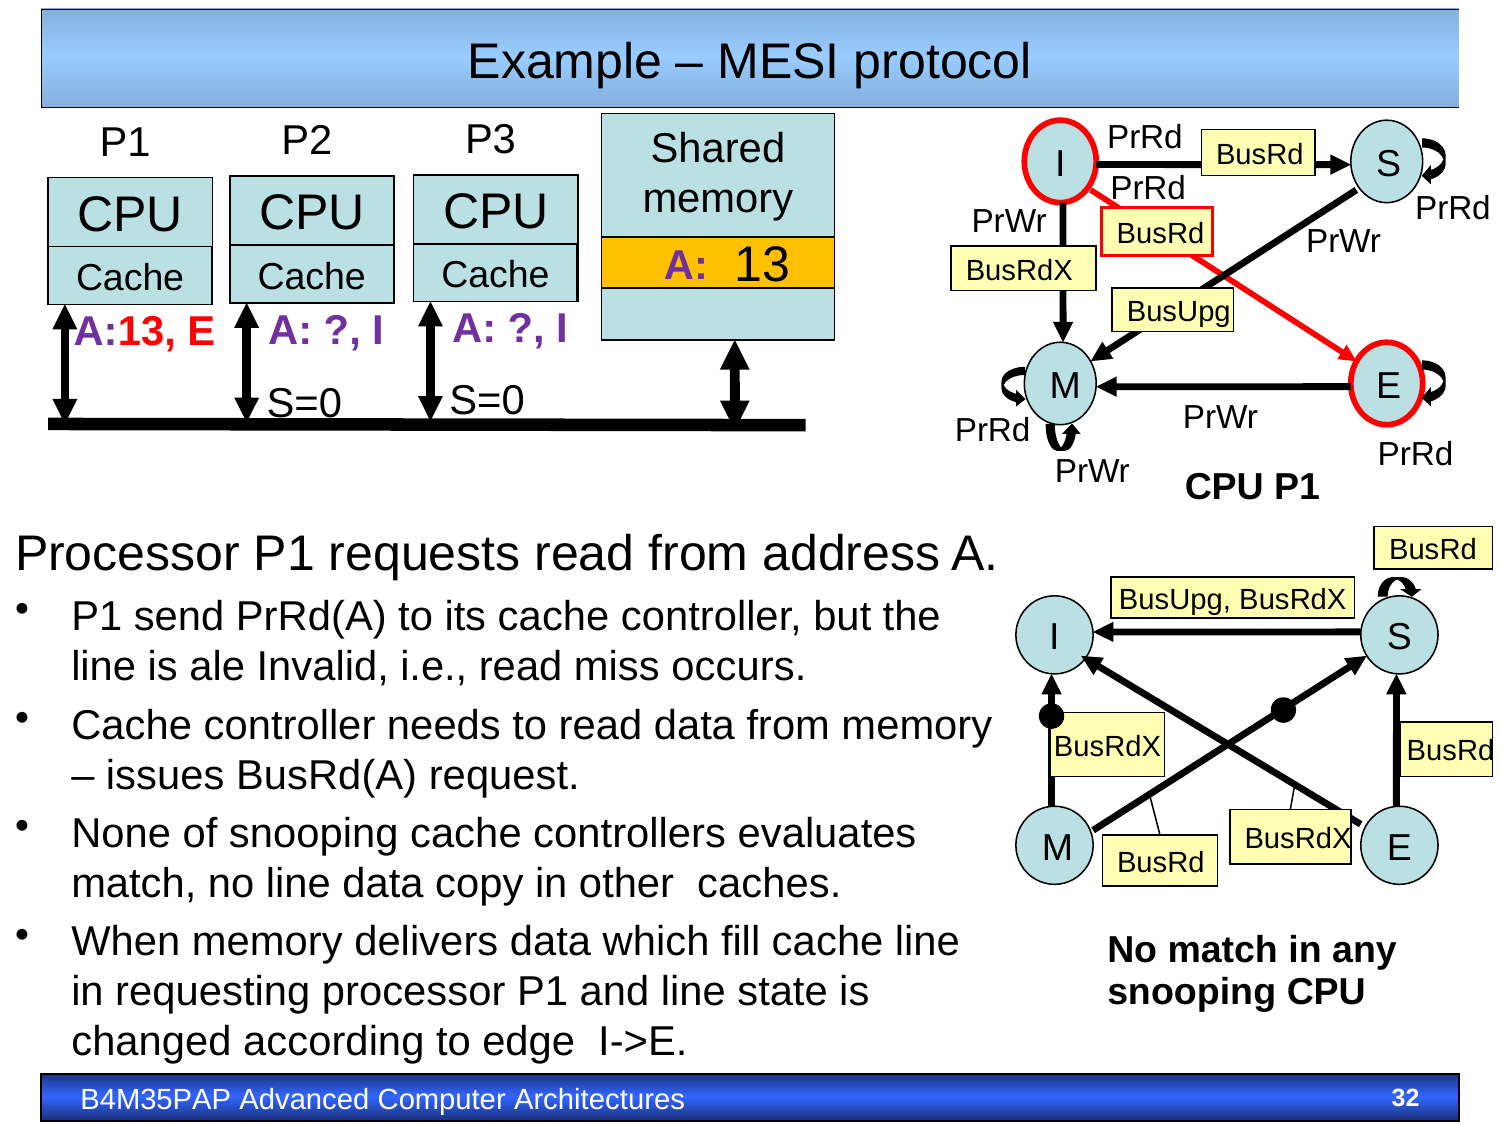

# Example – MESI protocol
P3
CPU
Cache
P2
CPU
Cache
P1
CPU
Cache
PrRd
I
S
BusRd
PrRd
PrRd
PrWr
BusRd
PrWr
BusRdX
BusUpg
M
E
PrWr
PrRd
PrRd
PrWr
Shared
memory
 13
 A:
A: ?, I
A: ?, I
A:13, E
S=0
S=0
CPU P1
Processor P1 requests read from address A.
P1 send PrRd(A) to its cache controller, but the line is ale Invalid, i.e., read miss occurs.
Cache controller needs to read data from memory – issues BusRd(A) request.
None of snooping cache controllers evaluates match, no line data copy in other caches.
When memory delivers data which fill cache line in requesting processor P1 and line state is changed according to edge I->E.
BusRd
BusUpg, BusRdX
I
S
 BusRdX
M
E
BusRdX
BusRd
 BusRd
No match in any snooping CPU